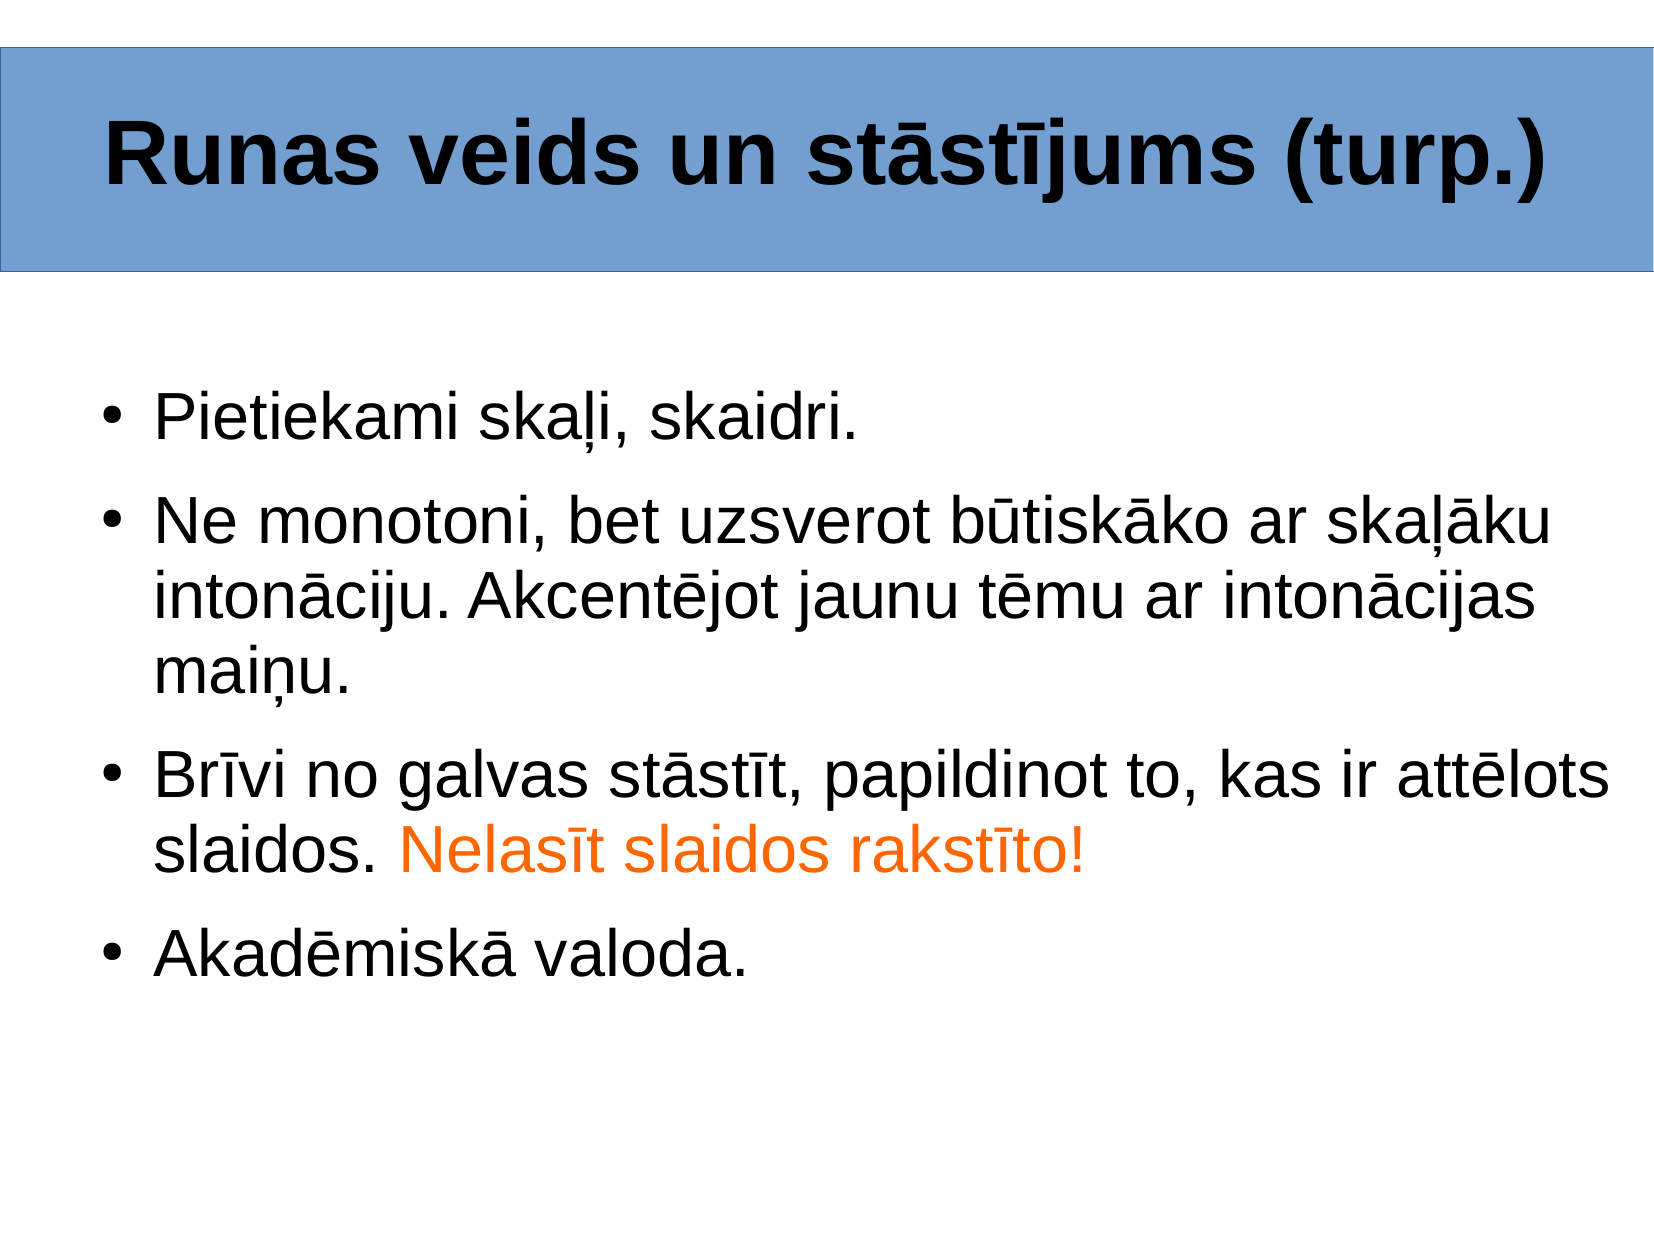

# Runas veids un stāstījums (turp.)
Pietiekami skaļi, skaidri.
Ne monotoni, bet uzsverot būtiskāko ar skaļāku intonāciju. Akcentējot jaunu tēmu ar intonācijas maiņu.
Brīvi no galvas stāstīt, papildinot to, kas ir attēlots slaidos. Nelasīt slaidos rakstīto!
Akadēmiskā valoda.